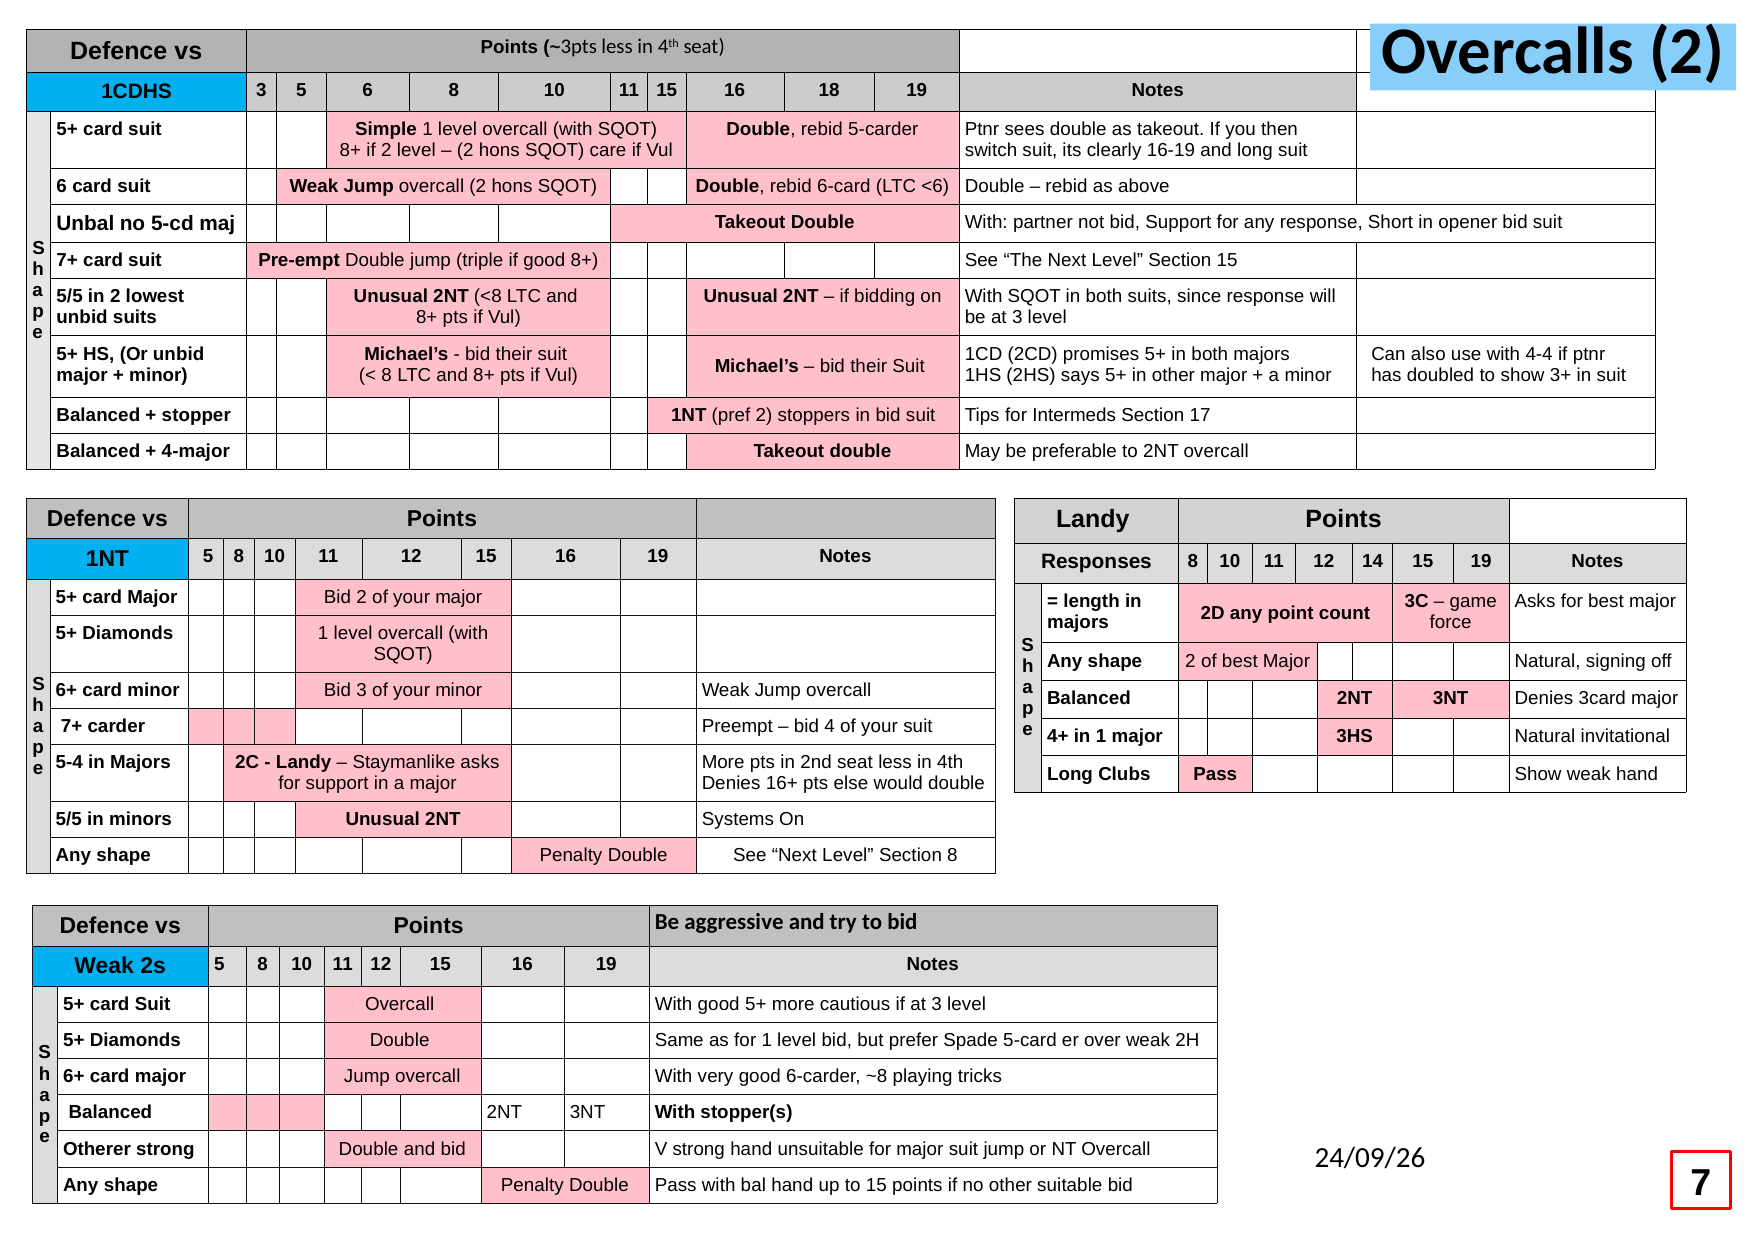

Overcalls (2)
| Defence vs | | Points (~3pts less in 4th seat) | | | | | | | | | | | |
| --- | --- | --- | --- | --- | --- | --- | --- | --- | --- | --- | --- | --- | --- |
| 1CDHS | | 3 | 5 | 6 | 8 | 10 | 11 | 15 | 16 | 18 | 19 | Notes | |
| Shape | 5+ card suit | | | Simple 1 level overcall (with SQOT) 8+ if 2 level – (2 hons SQOT) care if Vul | | | | | Double, rebid 5-carder | | | Ptnr sees double as takeout. If you then switch suit, its clearly 16-19 and long suit | |
| | 6 card suit | | Weak Jump overcall (2 hons SQOT) | | | | | | Double, rebid 6-card (LTC <6) | | | Double – rebid as above | |
| | Unbal no 5-cd maj | | | | | | Takeout Double | | | | | With: partner not bid, Support for any response, Short in opener bid suit | |
| | 7+ card suit | Pre-empt Double jump (triple if good 8+) | | | | | | | | | | See “The Next Level” Section 15 | |
| | 5/5 in 2 lowest unbid suits | | | Unusual 2NT (<8 LTC and 8+ pts if Vul) | | | | | Unusual 2NT – if bidding on | | | With SQOT in both suits, since response will be at 3 level | |
| | 5+ HS, (Or unbid major + minor) | | | Michael’s - bid their suit (< 8 LTC and 8+ pts if Vul) | | | | | Michael’s – bid their Suit | | | 1CD (2CD) promises 5+ in both majors 1HS (2HS) says 5+ in other major + a minor | Can also use with 4-4 if ptnr has doubled to show 3+ in suit |
| | Balanced + stopper | | | | | | | 1NT (pref 2) stoppers in bid suit | | | | Tips for Intermeds Section 17 | |
| | Balanced + 4-major | | | | | | | | Takeout double | | | May be preferable to 2NT overcall | |
| Defence vs | | Points | | | | | | | | |
| --- | --- | --- | --- | --- | --- | --- | --- | --- | --- | --- |
| 1NT | | 5 | 8 | 10 | 11 | 12 | 15 | 16 | 19 | Notes |
| Shape | 5+ card Major | | | | Bid 2 of your major | | | | | |
| | 5+ Diamonds | | | | 1 level overcall (with SQOT) | | | | | |
| | 6+ card minor | | | | Bid 3 of your minor | | | | | Weak Jump overcall |
| | 7+ carder | | | | | | | | | Preempt – bid 4 of your suit |
| | 5-4 in Majors | | 2C - Landy – Staymanlike asks for support in a major | | | | | | | More pts in 2nd seat less in 4th Denies 16+ pts else would double |
| | 5/5 in minors | | | | Unusual 2NT | | | | | Systems On |
| | Any shape | | | | | | | Penalty Double | | See “Next Level” Section 8 |
| Landy | | Points | | | | | | | | |
| --- | --- | --- | --- | --- | --- | --- | --- | --- | --- | --- |
| Responses | | 8 | 10 | 11 | 12 | | 14 | 15 | 19 | Notes |
| Shape | = length in majors | 2D any point count | | | | | | 3C – game force | | Asks for best major |
| | Any shape | 2 of best Major | | | | | | | | Natural, signing off |
| | Balanced | | | | | 2NT | | 3NT | | Denies 3card major |
| | 4+ in 1 major | | | | | 3HS | | | | Natural invitational |
| | Long Clubs | Pass | | | | | | | | Show weak hand |
| Defence vs | | Points | | | | | | | | Be aggressive and try to bid |
| --- | --- | --- | --- | --- | --- | --- | --- | --- | --- | --- |
| Weak 2s | | 5 | 8 | 10 | 11 | 12 | 15 | 16 | 19 | Notes |
| Shape | 5+ card Suit | | | | Overcall | | | | | With good 5+ more cautious if at 3 level |
| | 5+ Diamonds | | | | Double | | | | | Same as for 1 level bid, but prefer Spade 5-card er over weak 2H |
| | 6+ card major | | | | Jump overcall | | | | | With very good 6-carder, ~8 playing tricks |
| | Balanced | | | | | | | 2NT | 3NT | With stopper(s) |
| | Otherer strong | | | | Double and bid | | | | | V strong hand unsuitable for major suit jump or NT Overcall |
| | Any shape | | | | | | | Penalty Double | | Pass with bal hand up to 15 points if no other suitable bid |
7